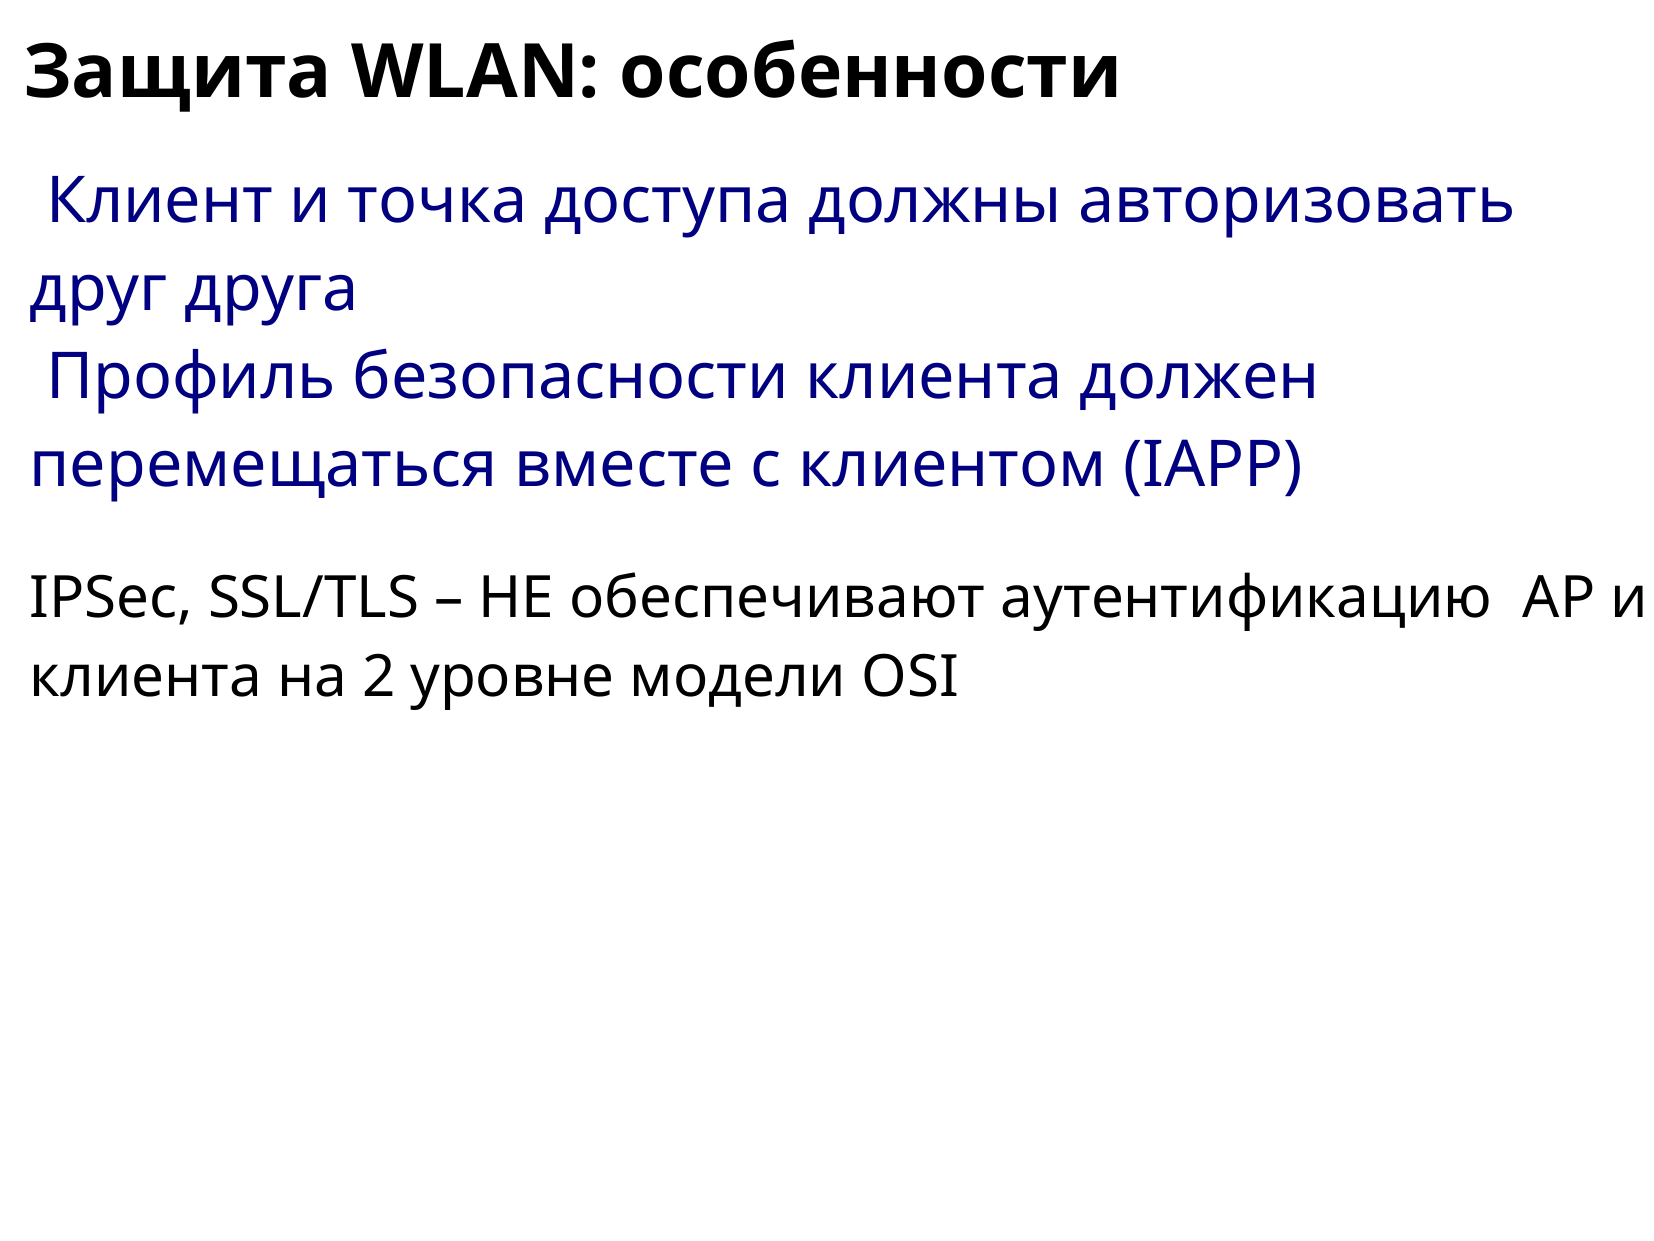

Защита WLAN: особенности
 Клиент и точка доступа должны авторизовать друг друга
 Профиль безопасности клиента должен перемещаться вместе с клиентом (IAPP)
IPSec, SSL/TLS – НЕ обеспечивают аутентификацию AP и клиента на 2 уровне модели OSI